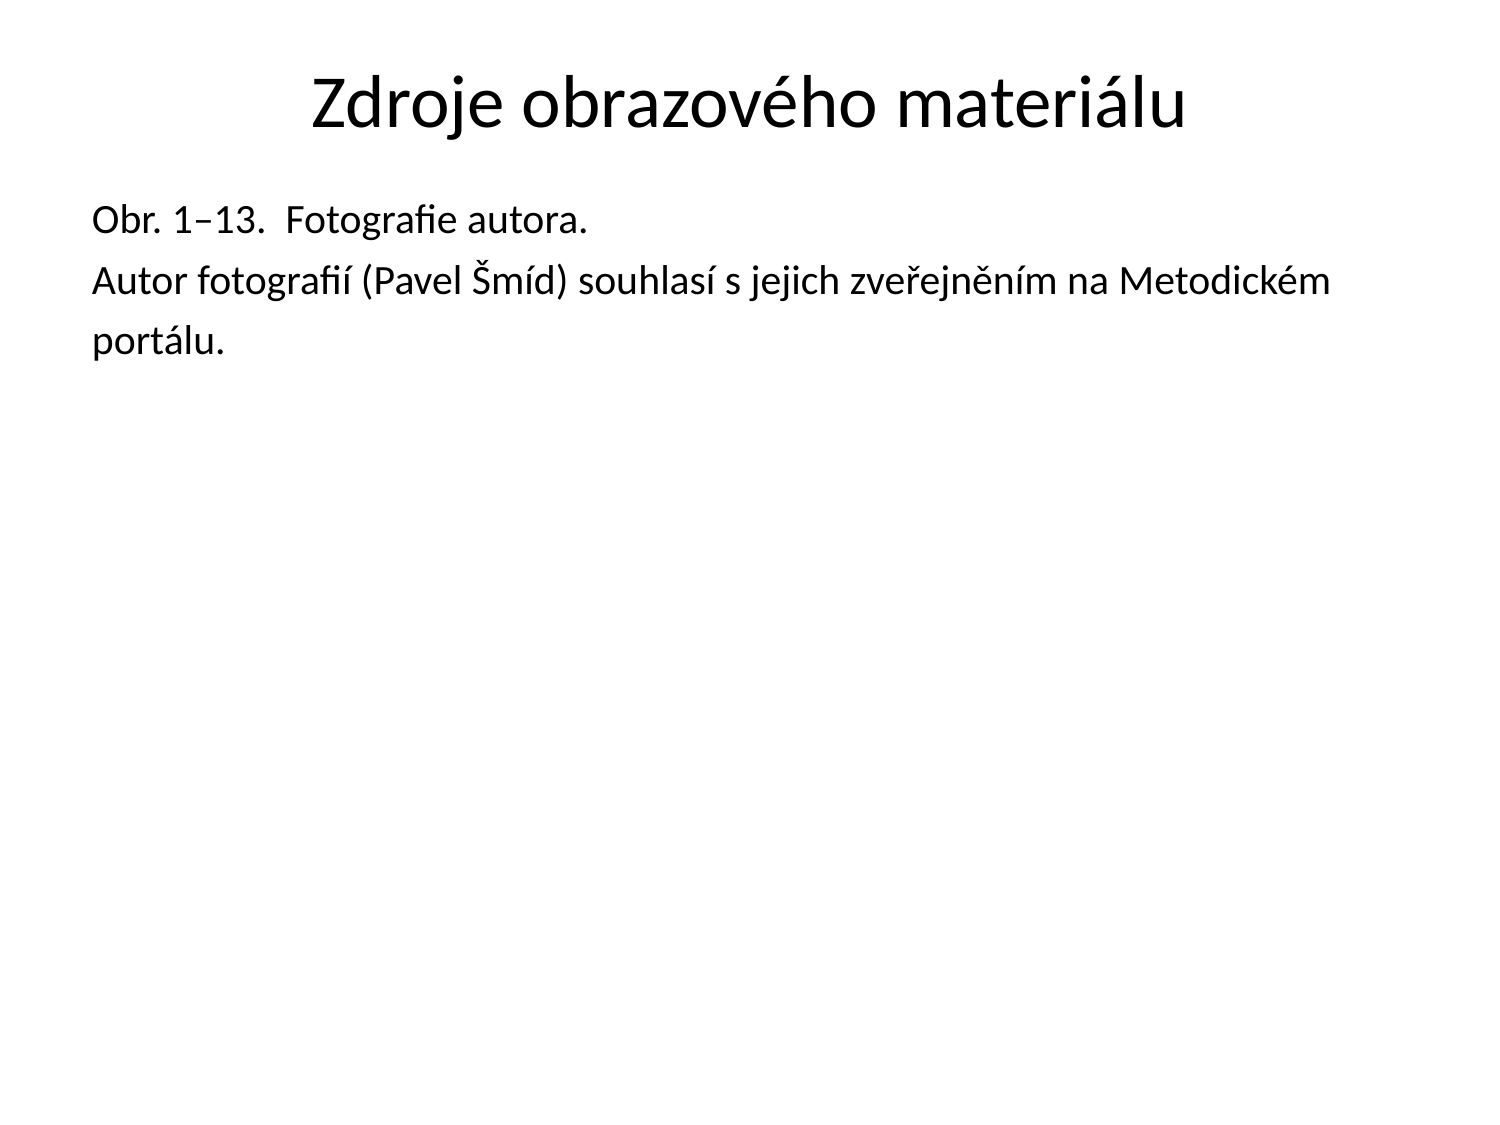

# Zdroje obrazového materiálu
Obr. 1–13. Fotografie autora.
Autor fotografií (Pavel Šmíd) souhlasí s jejich zveřejněním na Metodickém
portálu.